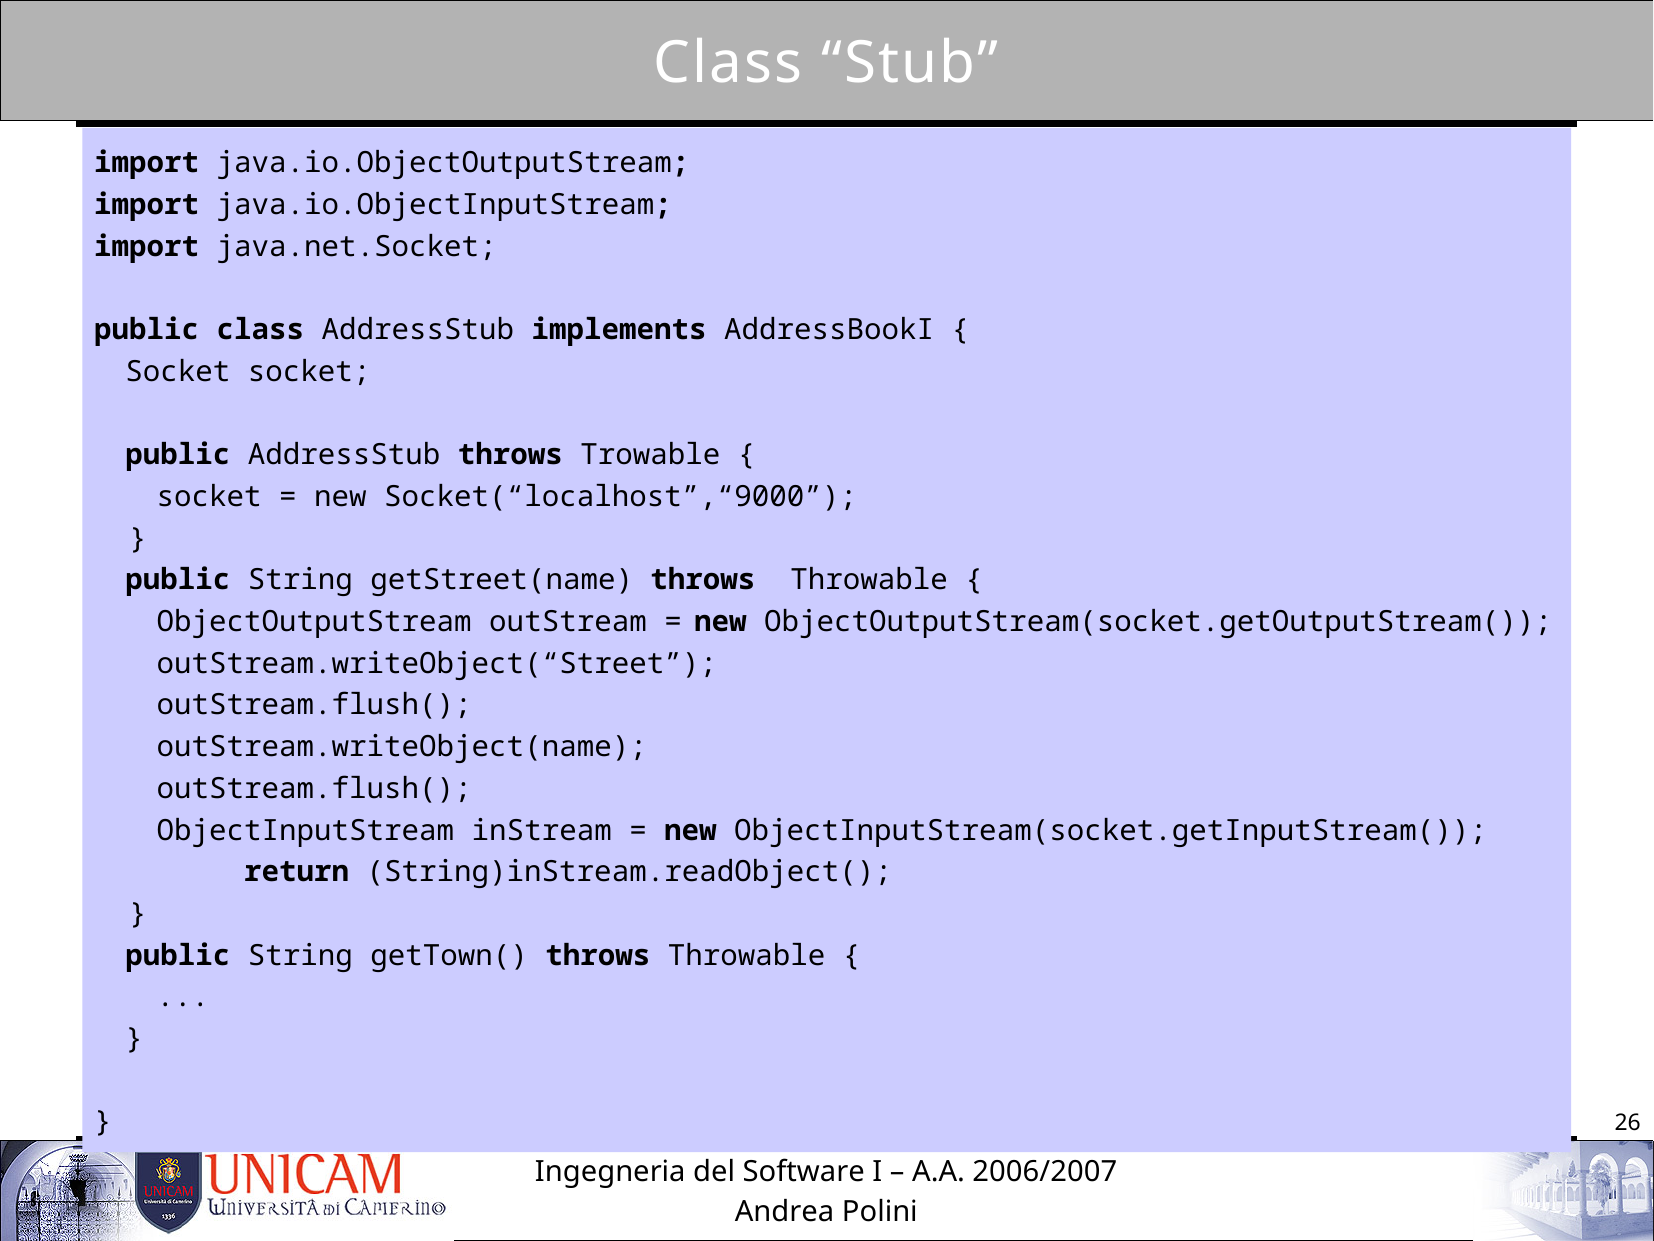

# Class “Stub”
import java.io.ObjectOutputStream;
import java.io.ObjectInputStream;
import java.net.Socket;
public class AddressStub implements AddressBookI {
	Socket socket;
	public AddressStub throws Trowable {
		socket = new Socket(“localhost”,“9000”);
 }
	public String getStreet(name) throws Throwable {
		ObjectOutputStream outStream =	new ObjectOutputStream(socket.getOutputStream());
		outStream.writeObject(“Street”);
		outStream.flush();
		outStream.writeObject(name);
		outStream.flush();
		ObjectInputStream inStream = new ObjectInputStream(socket.getInputStream());
		return (String)inStream.readObject();
 }
	public String getTown() throws Throwable {
		...
	}
}
26